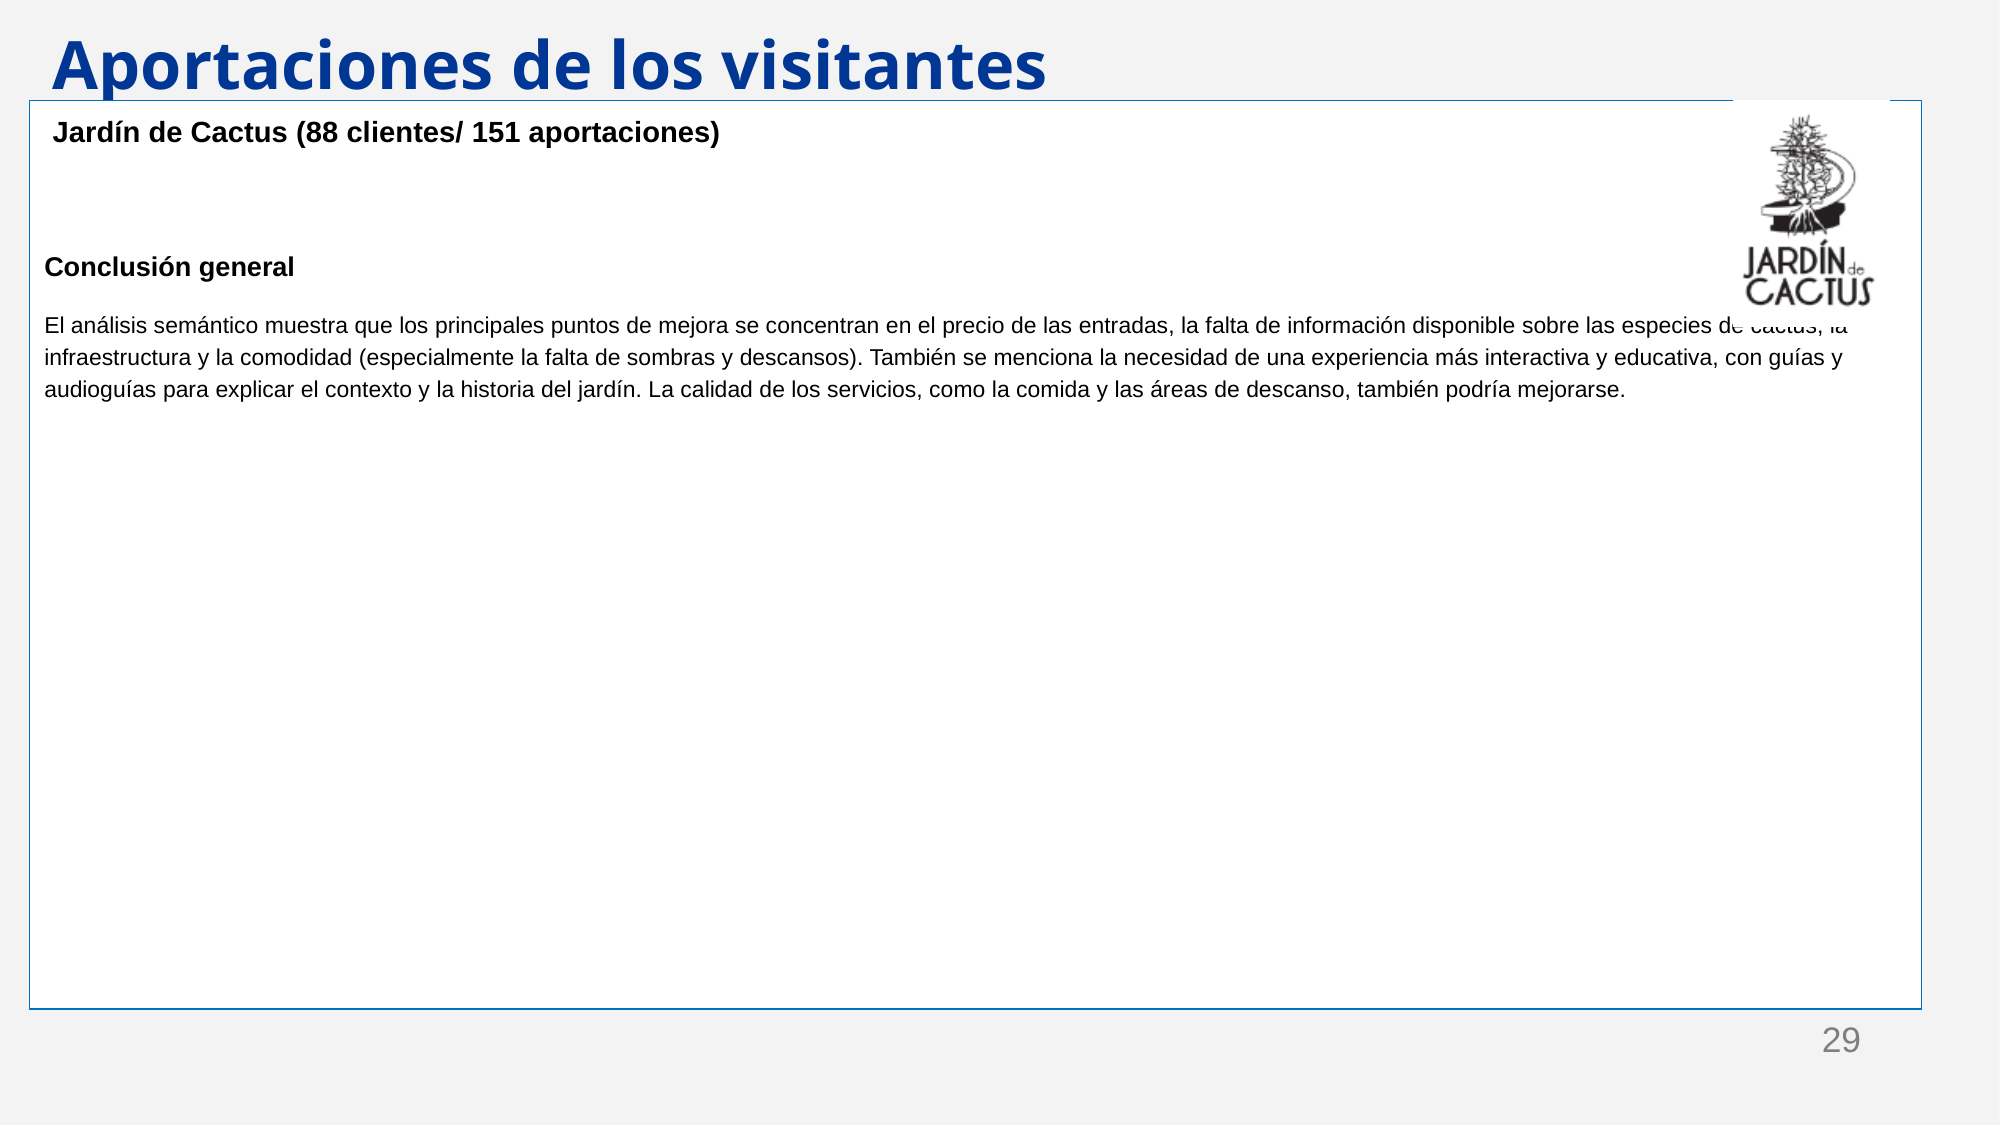

Aportaciones de los visitantes
 Jardín de Cactus (88 clientes/ 151 aportaciones)
Conclusión general
El análisis semántico muestra que los principales puntos de mejora se concentran en el precio de las entradas, la falta de información disponible sobre las especies de cactus, la infraestructura y la comodidad (especialmente la falta de sombras y descansos). También se menciona la necesidad de una experiencia más interactiva y educativa, con guías y audioguías para explicar el contexto y la historia del jardín. La calidad de los servicios, como la comida y las áreas de descanso, también podría mejorarse.